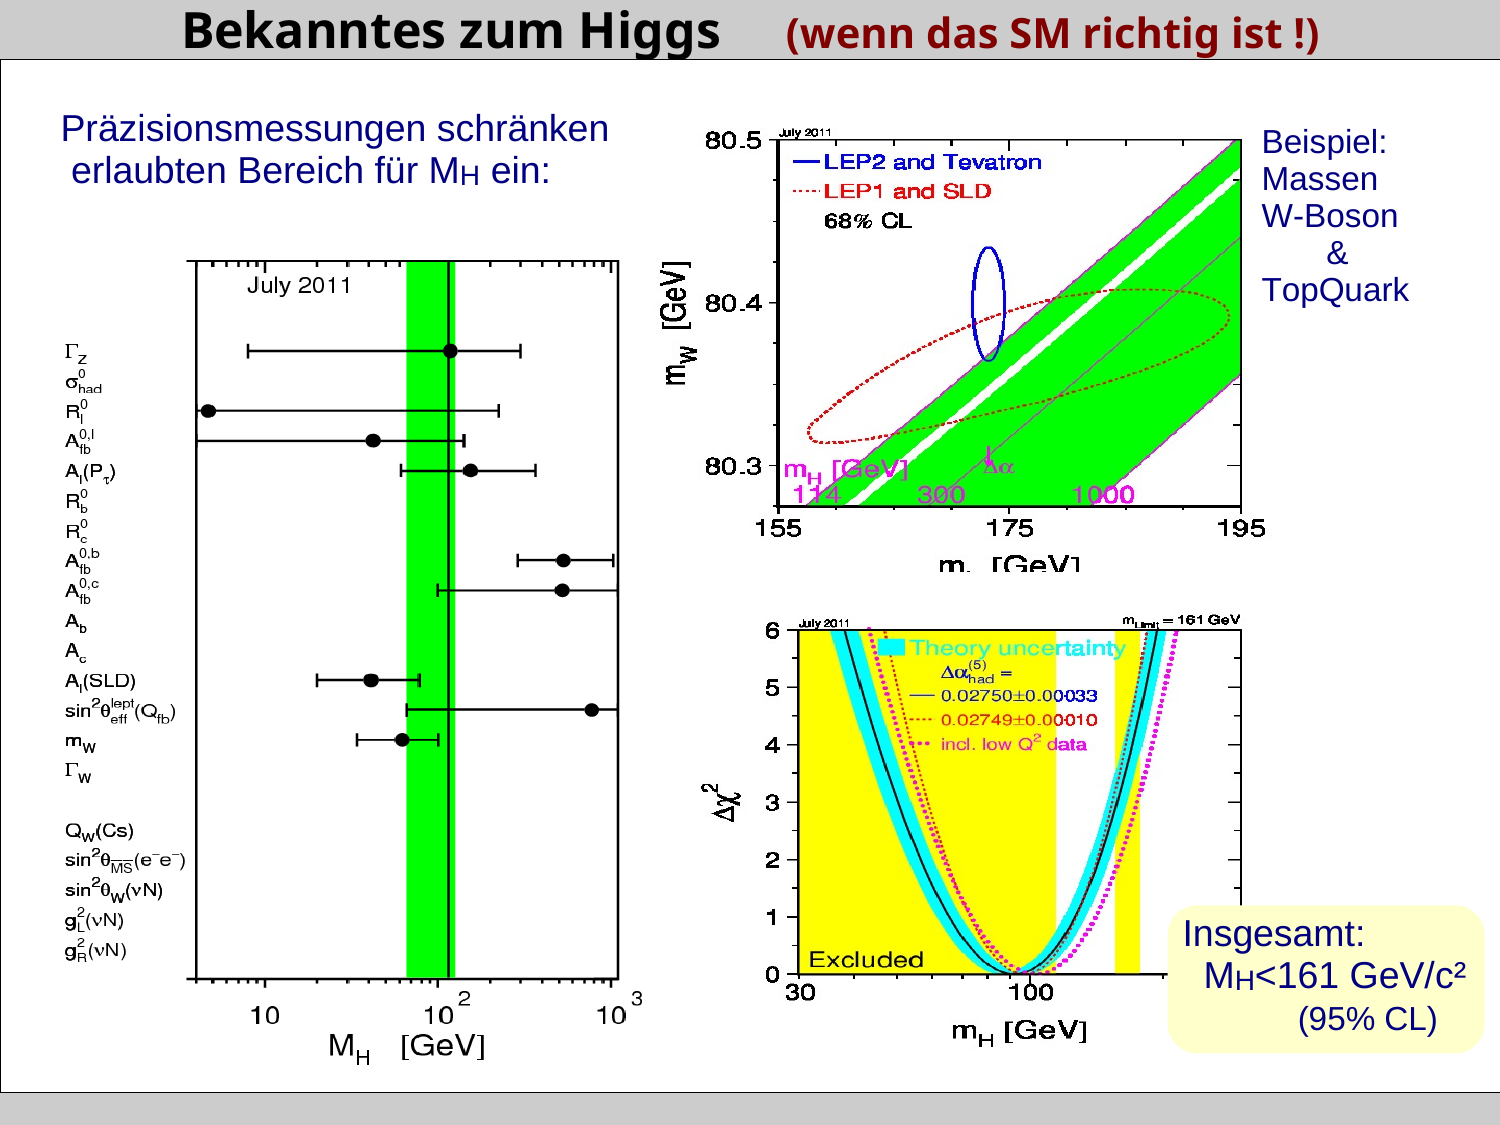

# Bekanntes zum Higgs (wenn das SM richtig ist !)
Präzisionsmessungen schränken
 erlaubten Bereich für MH ein:
Beispiel:
Massen
W-Boson
 &
TopQuark
Insgesamt:
 MH<161 GeV/c²
 (95% CL)